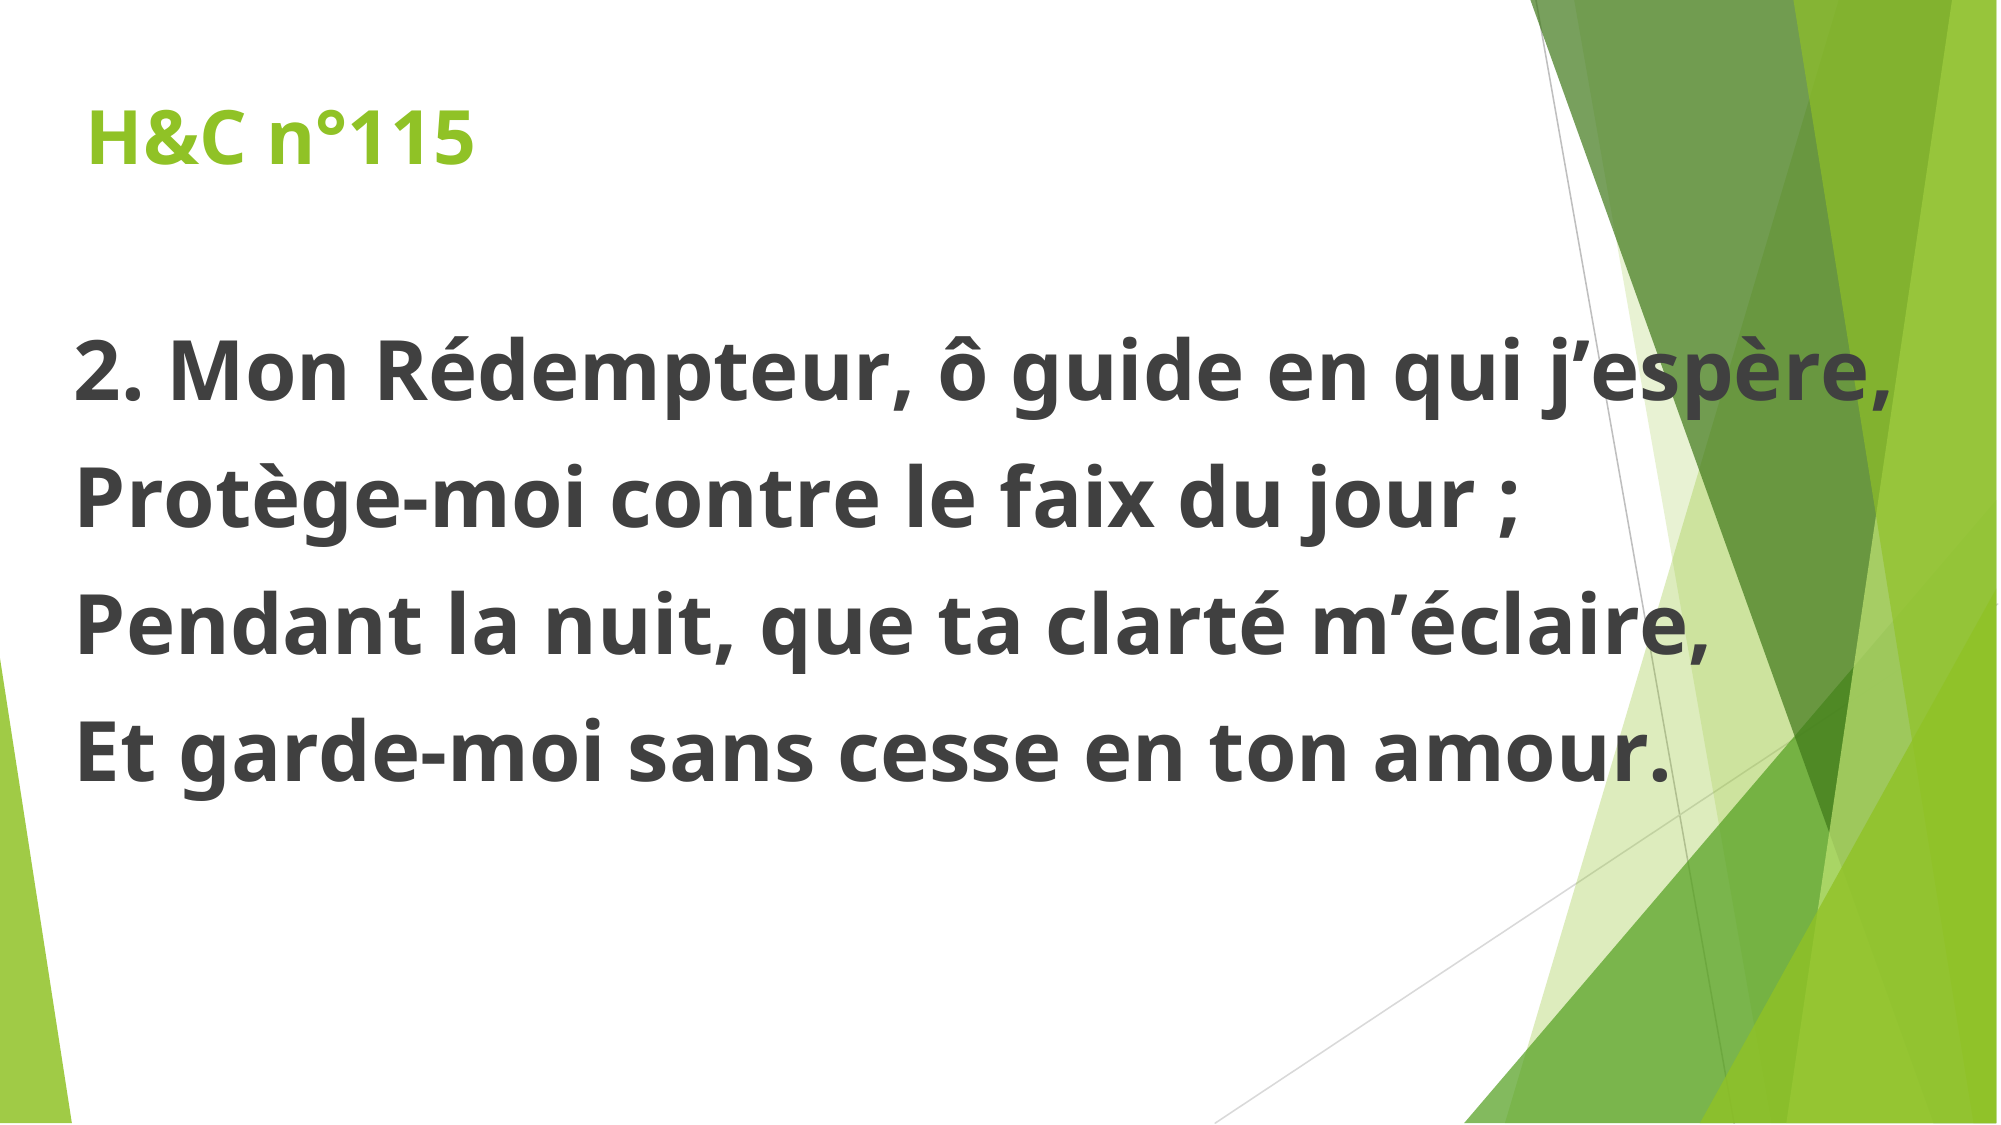

H&C n°115
2. Mon Rédempteur, ô guide en qui j’espère,
Protège-moi contre le faix du jour ;
Pendant la nuit, que ta clarté m’éclaire,
Et garde-moi sans cesse en ton amour.